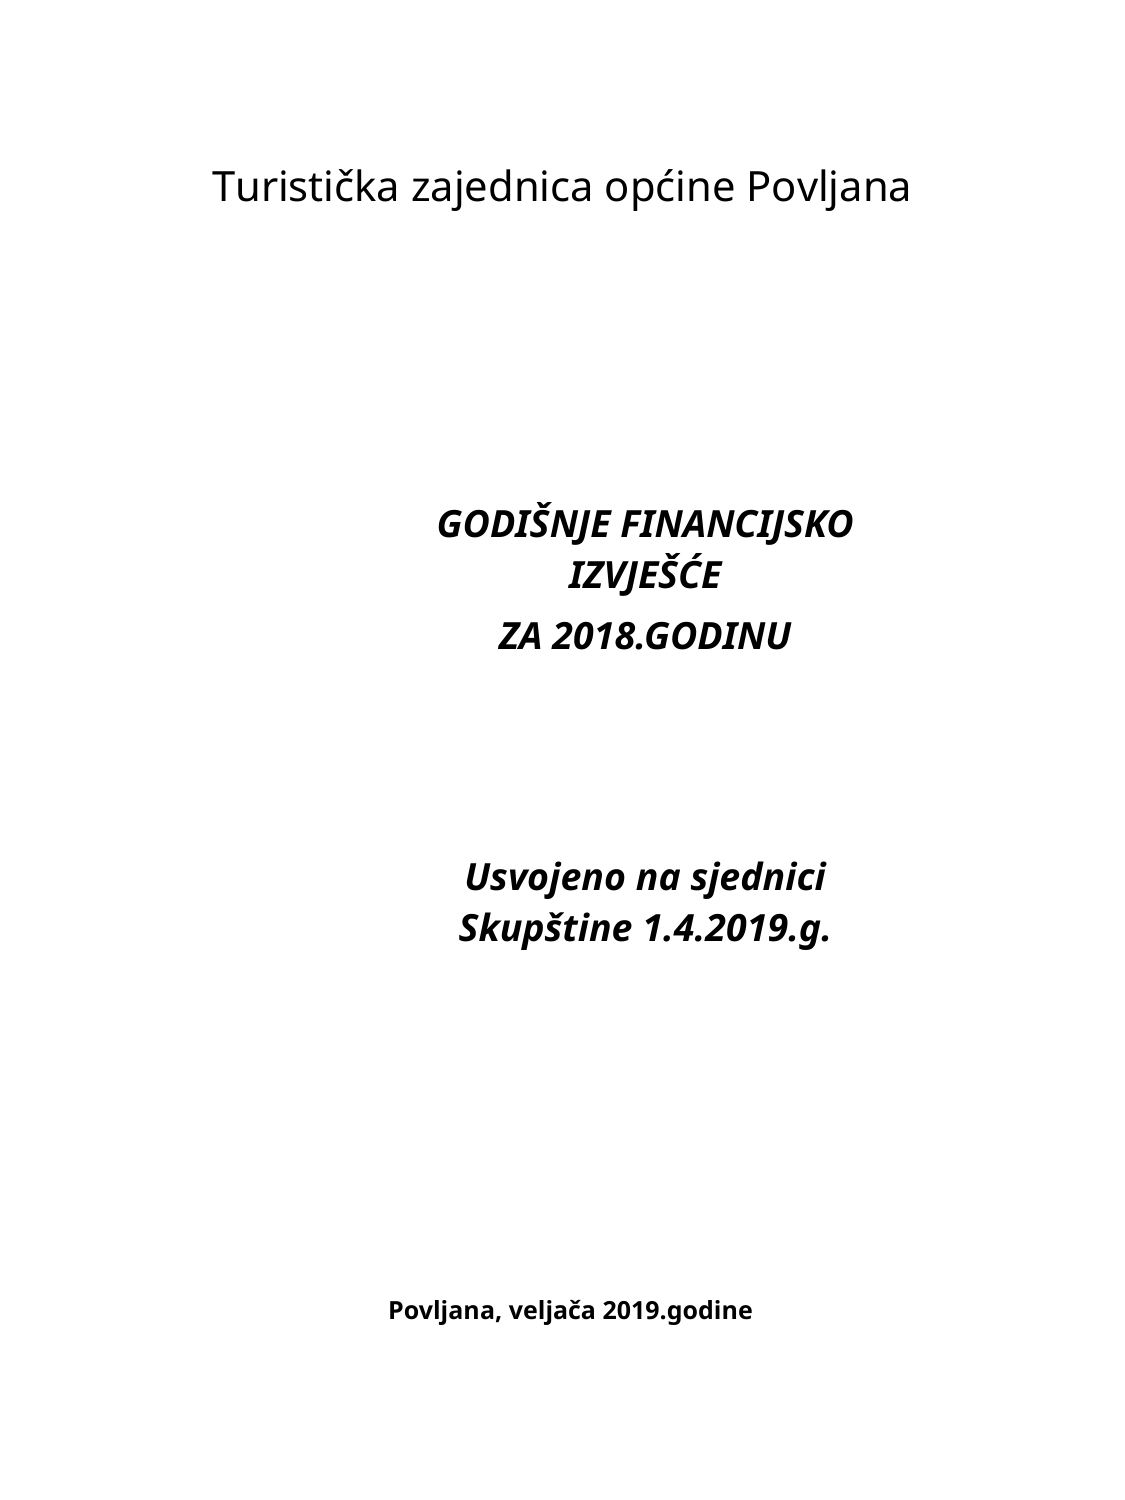

# Turistička zajednica općine Povljana
GODIŠNJE FINANCIJSKO IZVJEŠĆE
ZA 2018.GODINU
Usvojeno na sjednici Skupštine 1.4.2019.g.
Povljana, veljača 2019.godine